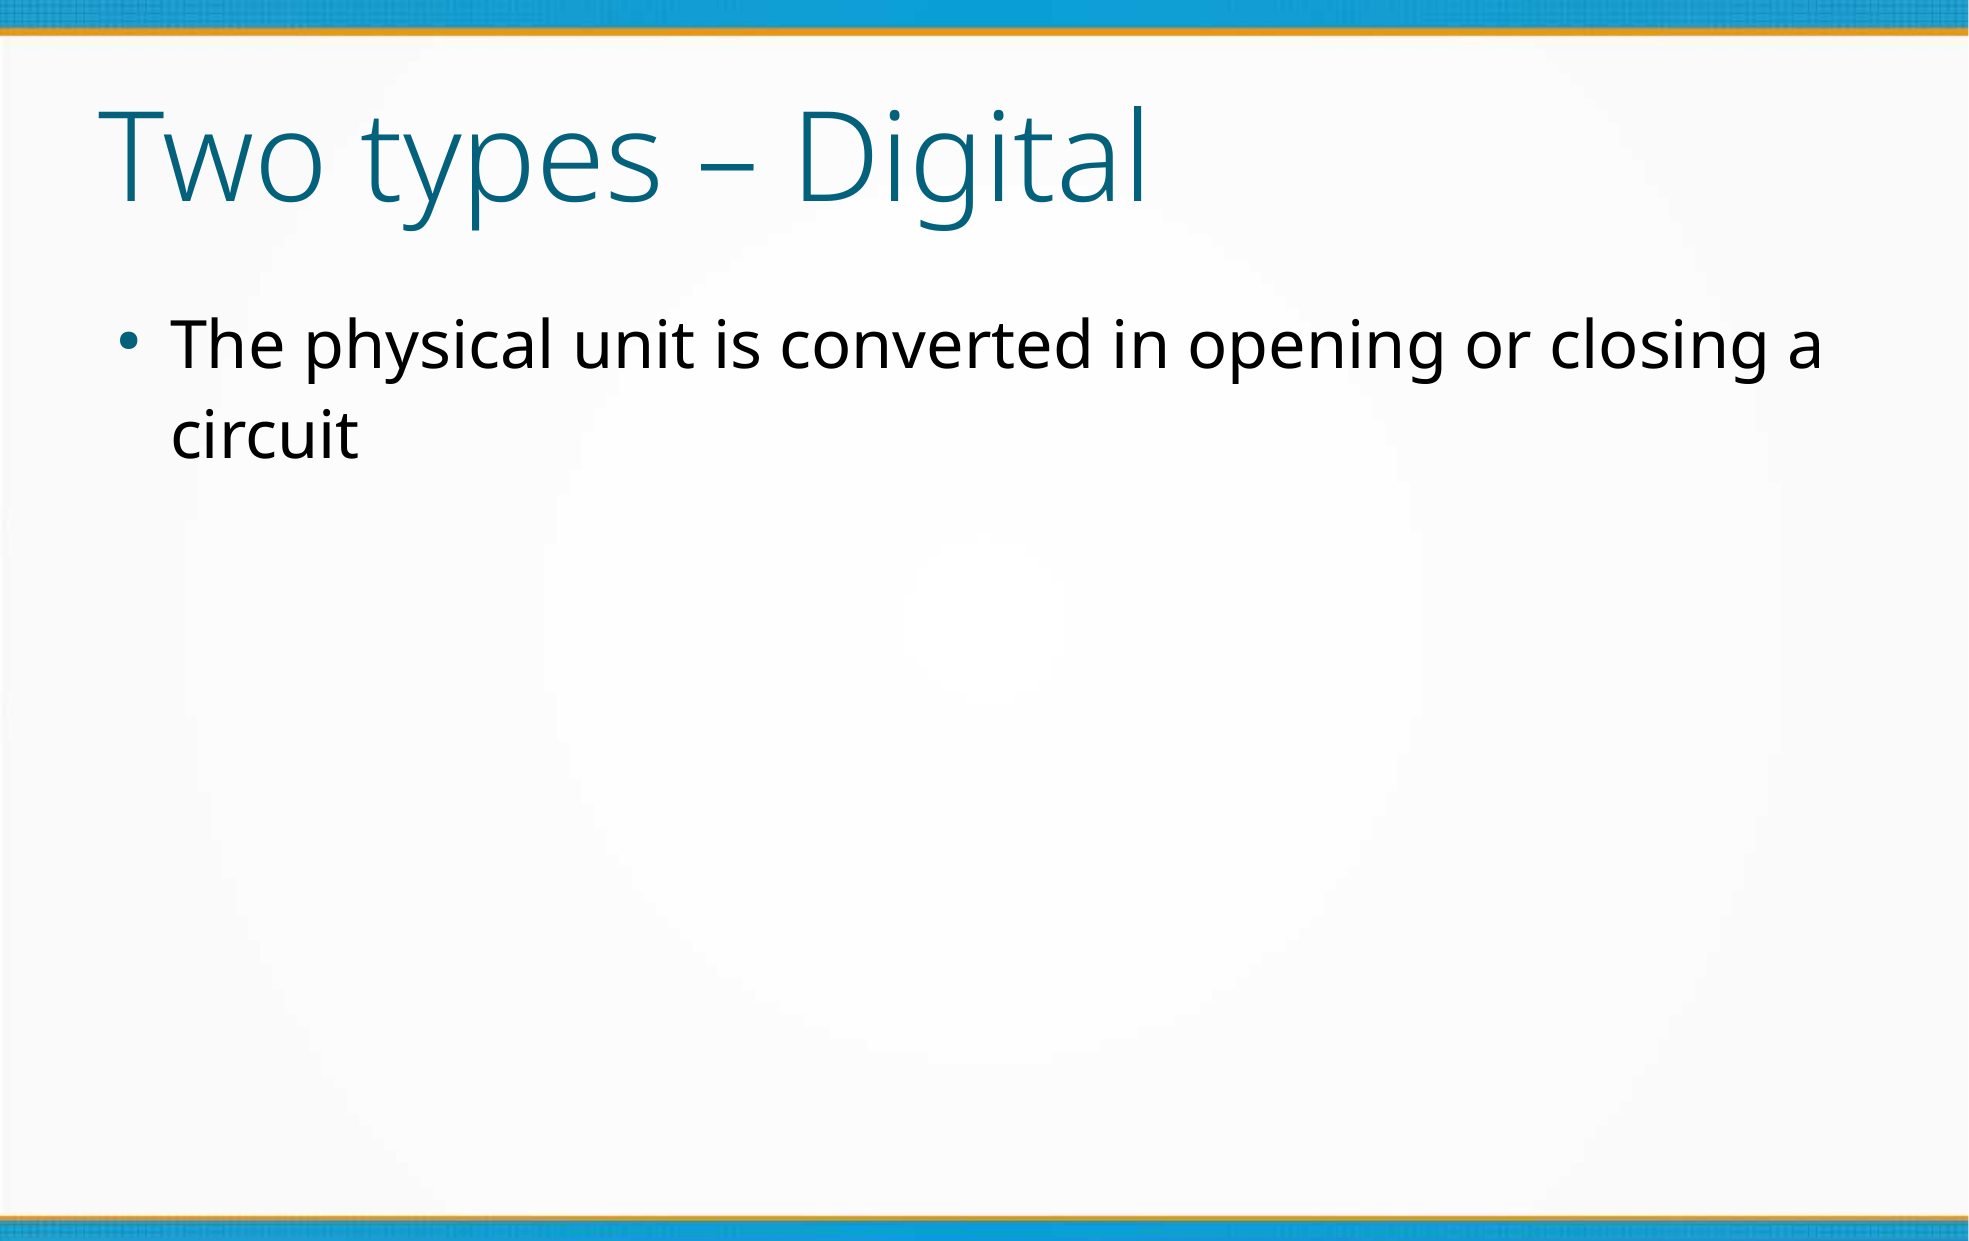

# Two types – Digital
The physical unit is converted in opening or closing a circuit